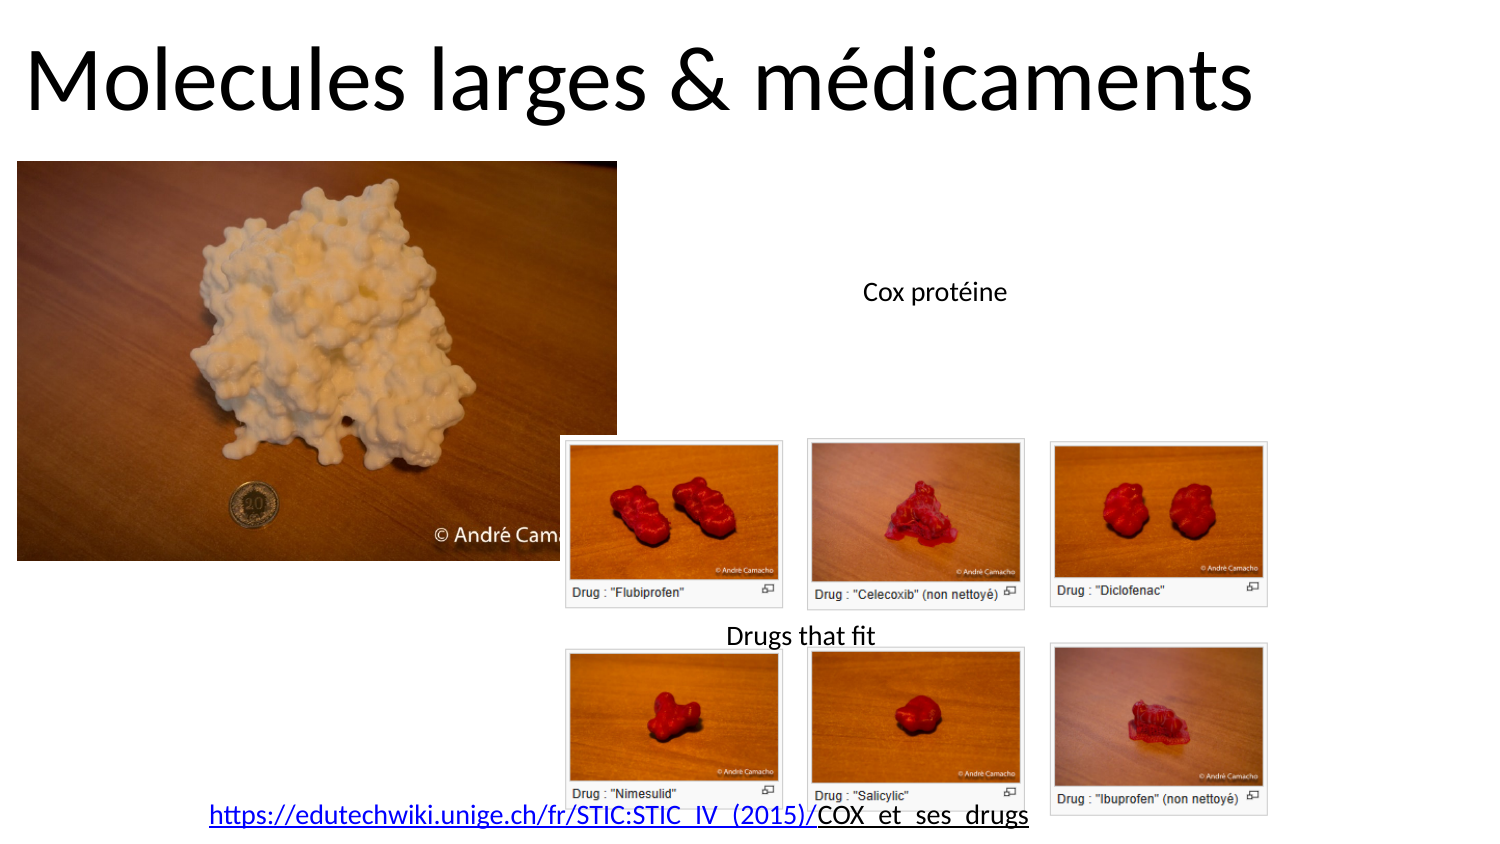

# Molecules larges & médicaments
Cox protéine
Drugs that fit
https://edutechwiki.unige.ch/fr/STIC:STIC_IV_(2015)/COX_et_ses_drugs